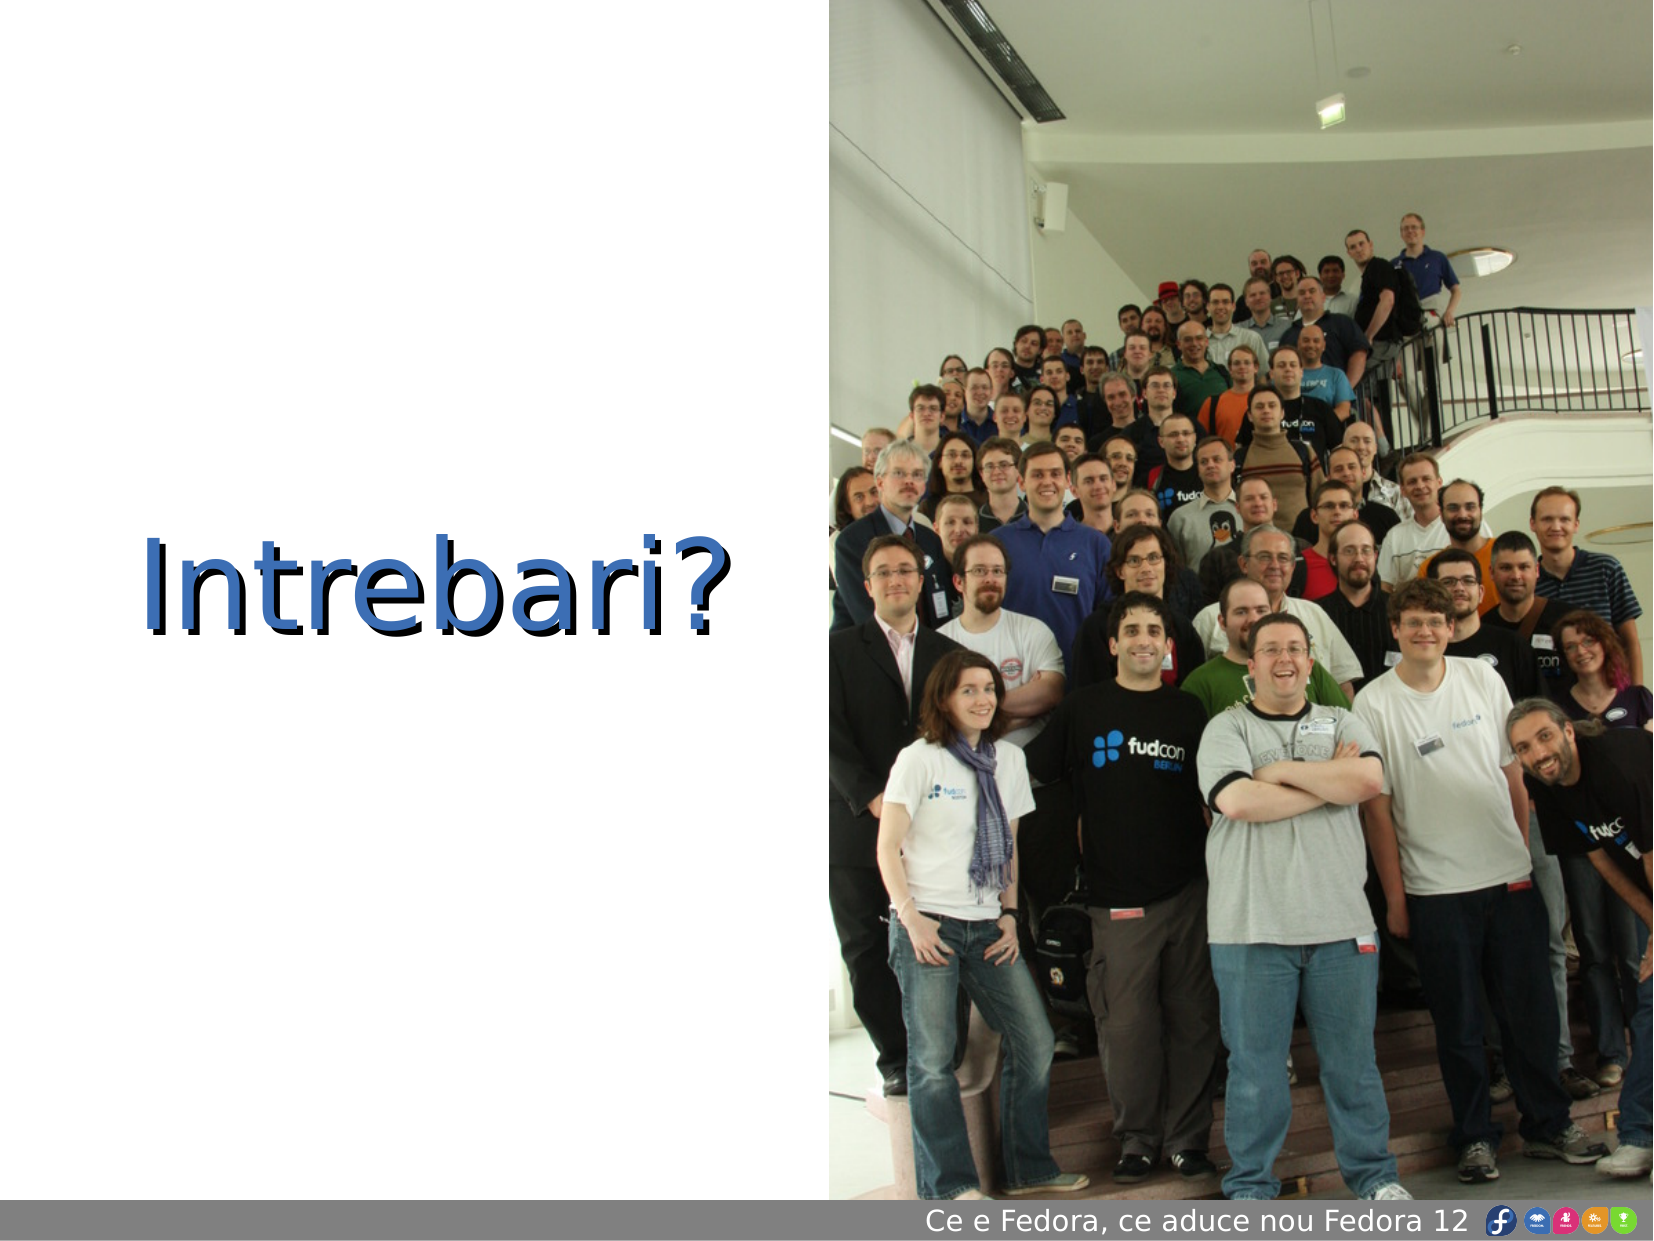

Intrebari?
Ce e Fedora, ce aduce nou Fedora 12